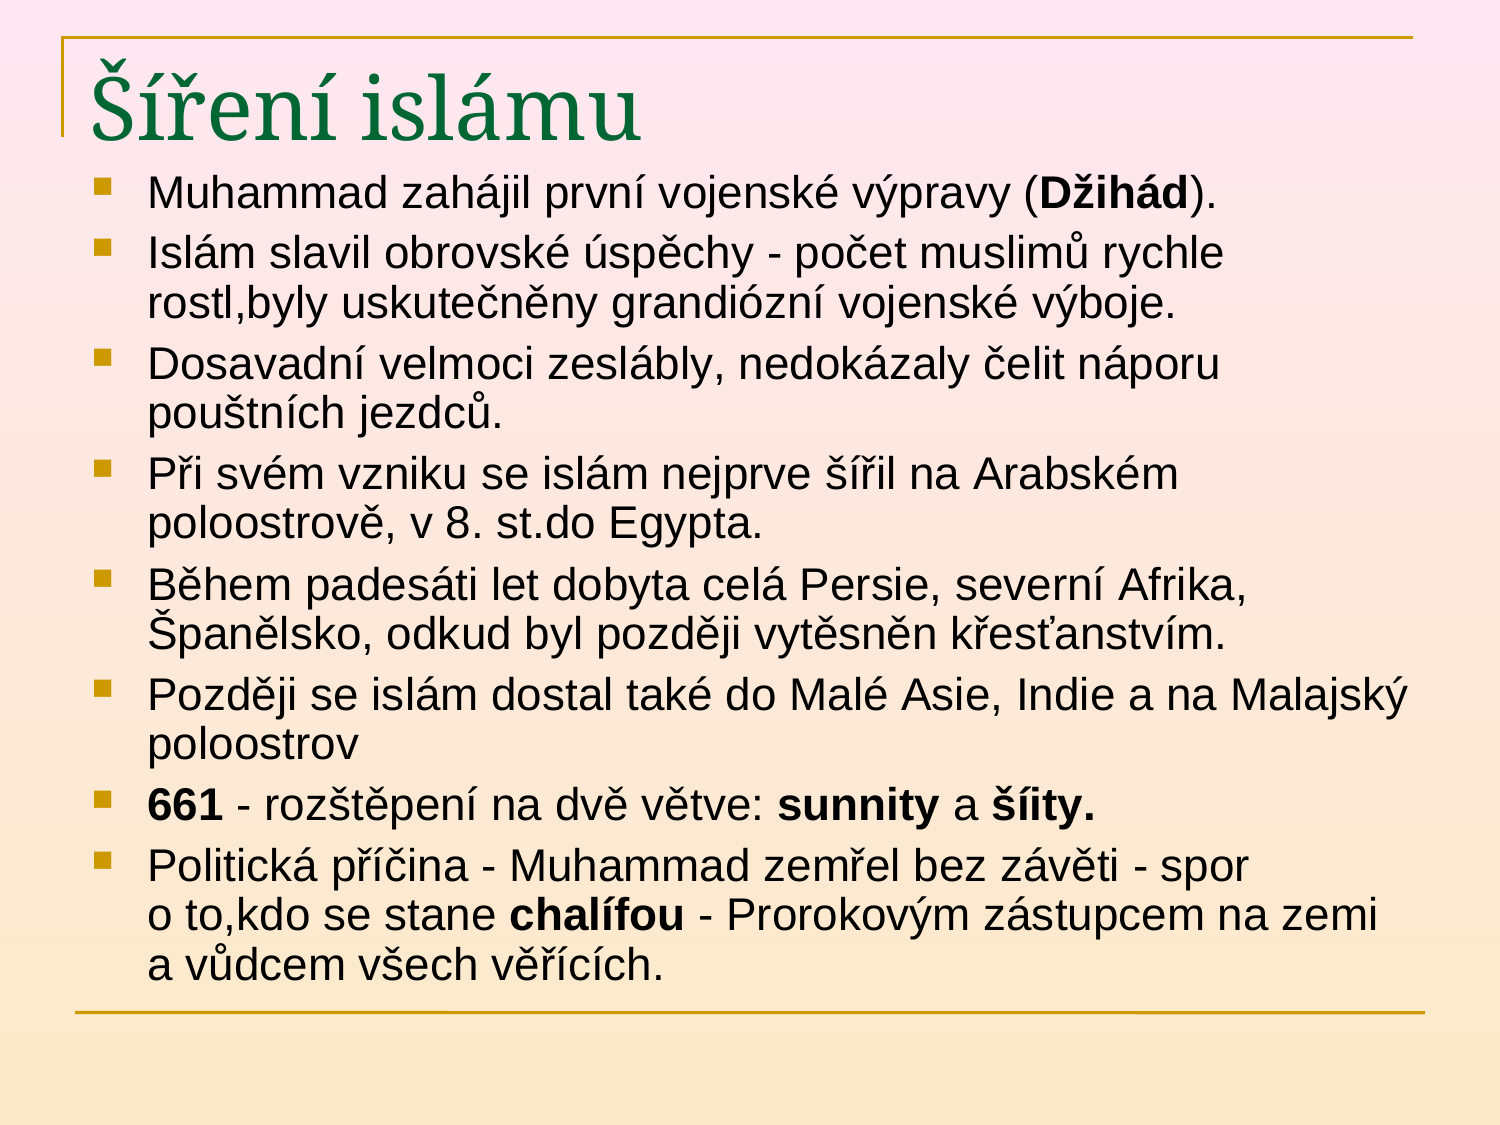

# Šíření islámu
Muhammad zahájil první vojenské výpravy (Džihád).
Islám slavil obrovské úspěchy - počet muslimů rychle rostl,byly uskutečněny grandiózní vojenské výboje.
Dosavadní velmoci zeslábly, nedokázaly čelit náporu pouštních jezdců.
Při svém vzniku se islám nejprve šířil na Arabském poloostrově, v 8. st.do Egypta.
Během padesáti let dobyta celá Persie, severní Afrika, Španělsko, odkud byl později vytěsněn křesťanstvím.
Později se islám dostal také do Malé Asie, Indie a na Malajský poloostrov
661 - rozštěpení na dvě větve: sunnity a šíity.
Politická příčina - Muhammad zemřel bez závěti - spor
o to,kdo se stane chalífou - Prorokovým zástupcem na zemi a vůdcem všech věřících.